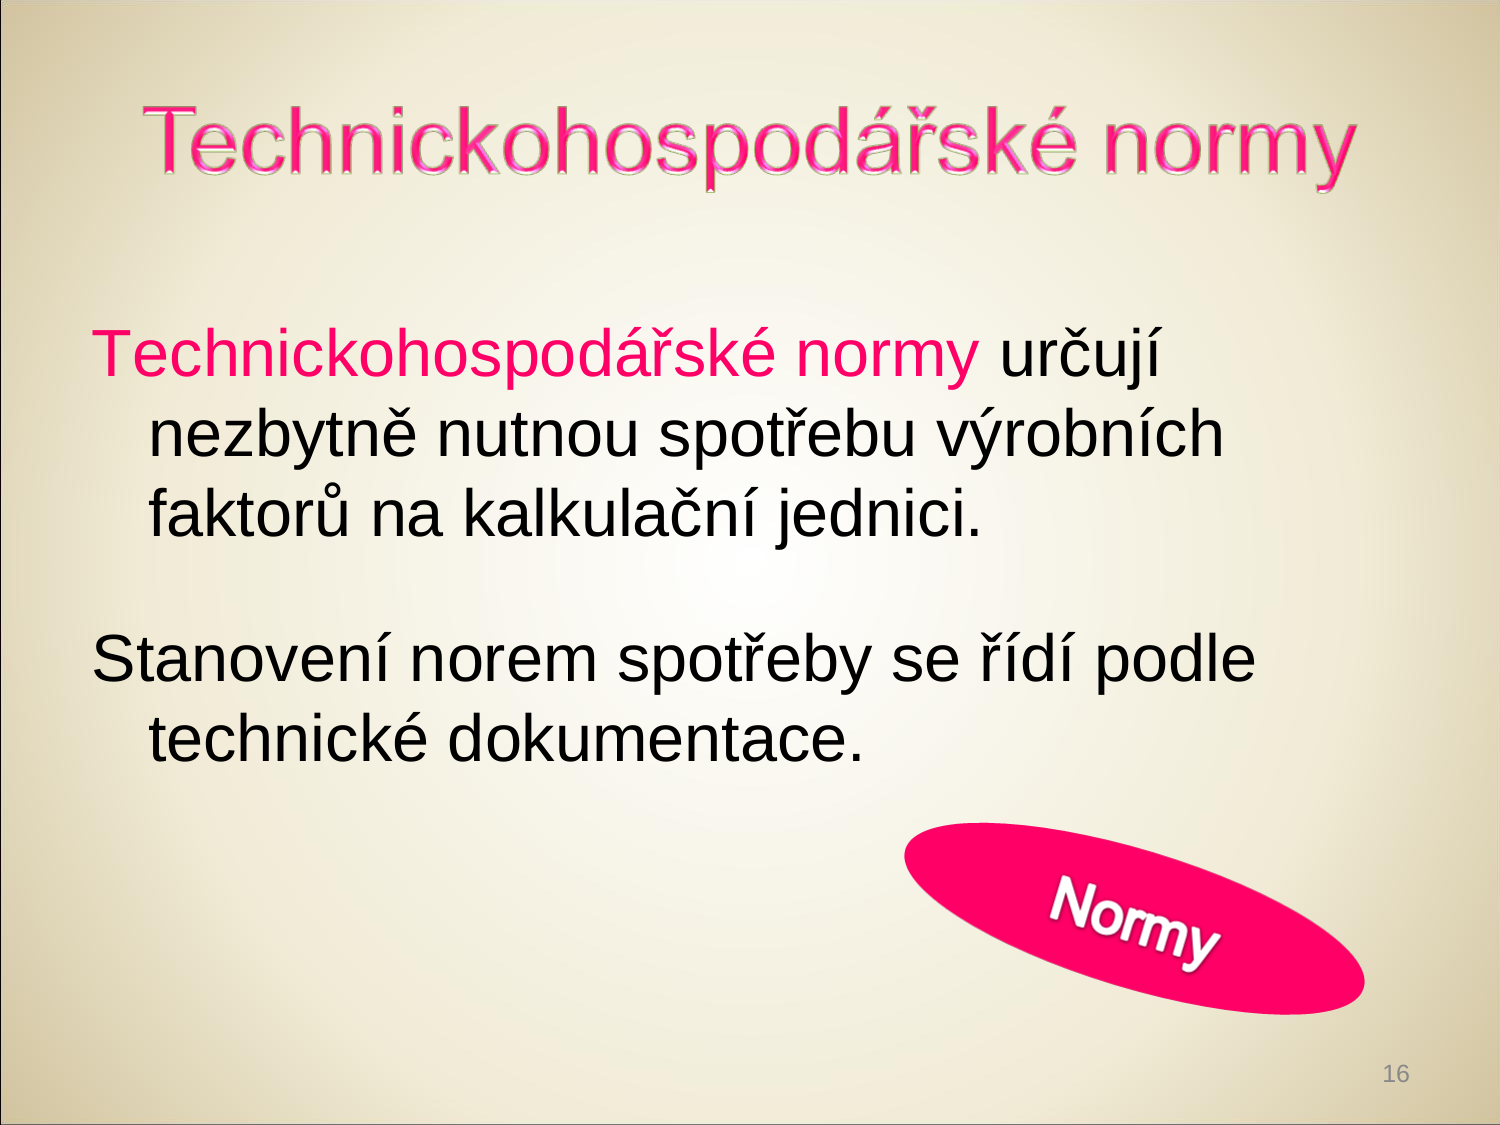

# Technickohospodářské normy určují nezbytně nutnou spotřebu výrobních faktorů na kalkulační jednici.
Stanovení norem spotřeby se řídí podle technické dokumentace.